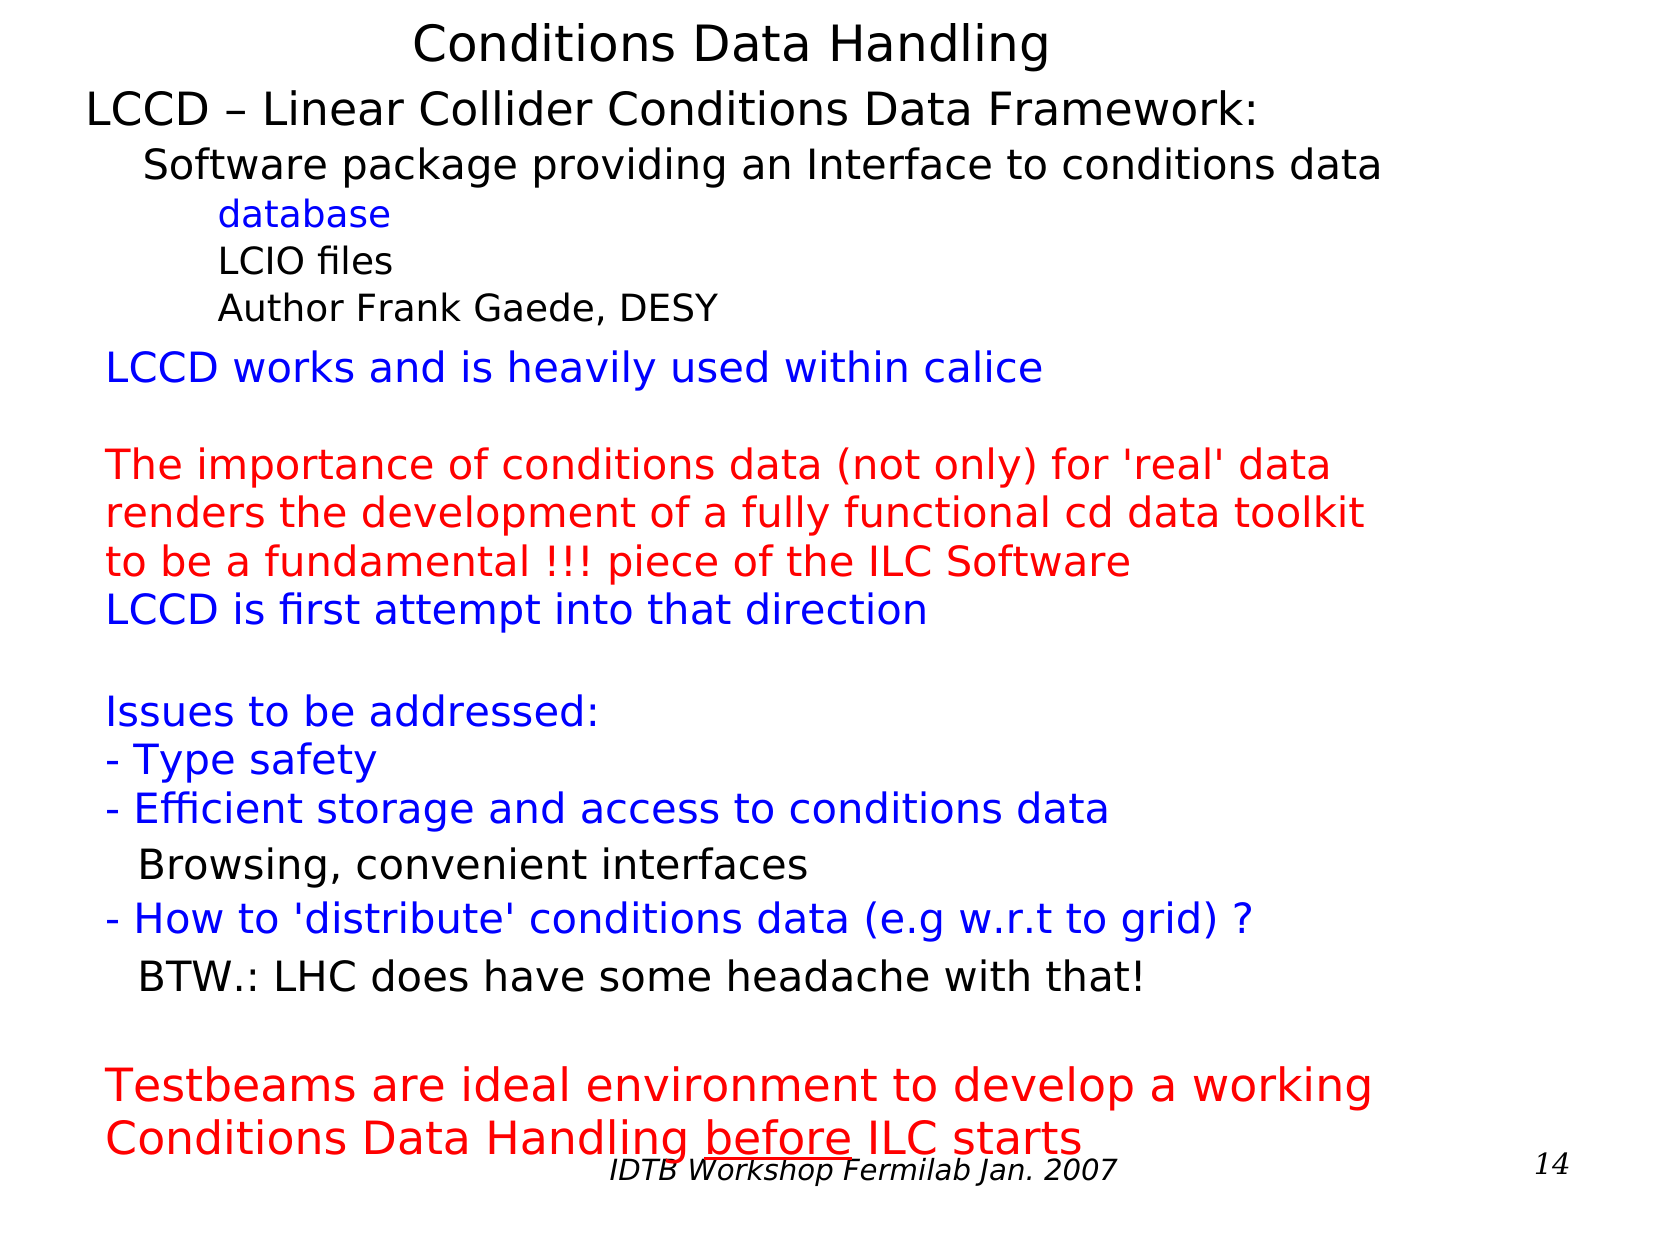

Conditions Data Handling
# LCCD – Linear Collider Conditions Data Framework:
Software package providing an Interface to conditions data
database
LCIO files
Author Frank Gaede, DESY
LCCD works and is heavily used within calice
The importance of conditions data (not only) for 'real' data
renders the development of a fully functional cd data toolkit
to be a fundamental !!! piece of the ILC Software
LCCD is first attempt into that direction
Issues to be addressed:
- Type safety
- Efficient storage and access to conditions data
 Browsing, convenient interfaces
- How to 'distribute' conditions data (e.g w.r.t to grid) ?
 BTW.: LHC does have some headache with that!
Testbeams are ideal environment to develop a working
Conditions Data Handling before ILC starts
14
ILC Detector Testbeam Workshop Jan. 07